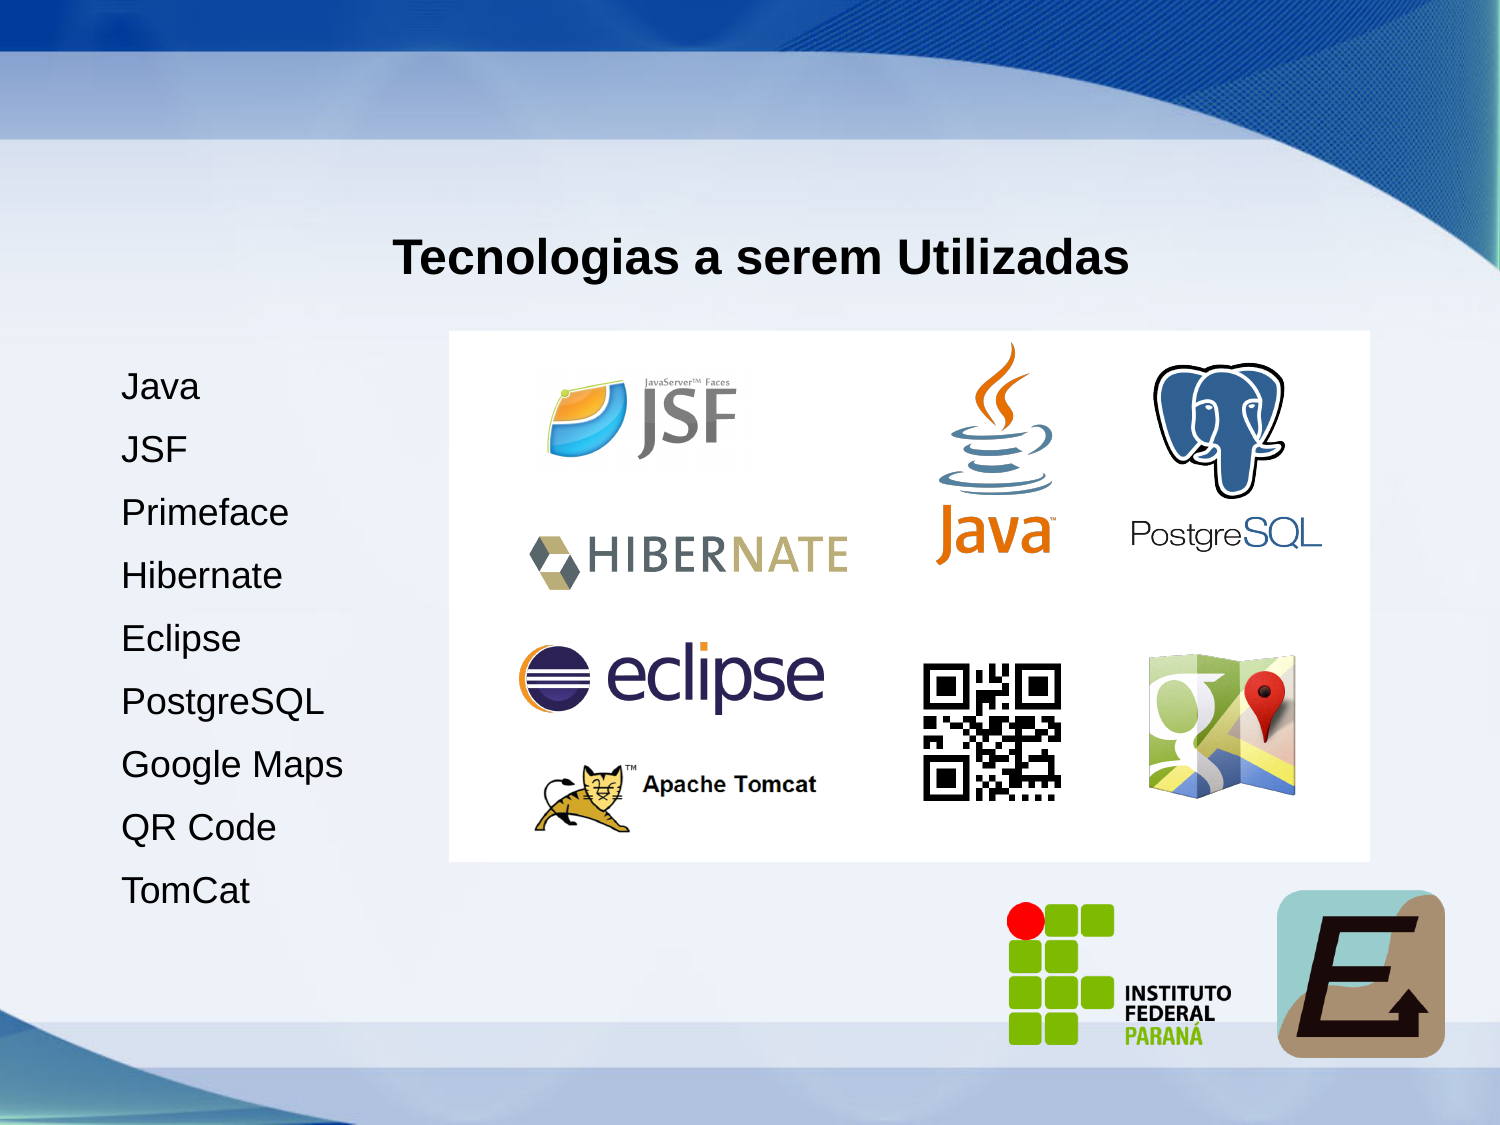

Tecnologias a serem Utilizadas
Java
JSF
Primeface
Hibernate
Eclipse
PostgreSQL
Google Maps
QR Code
TomCat